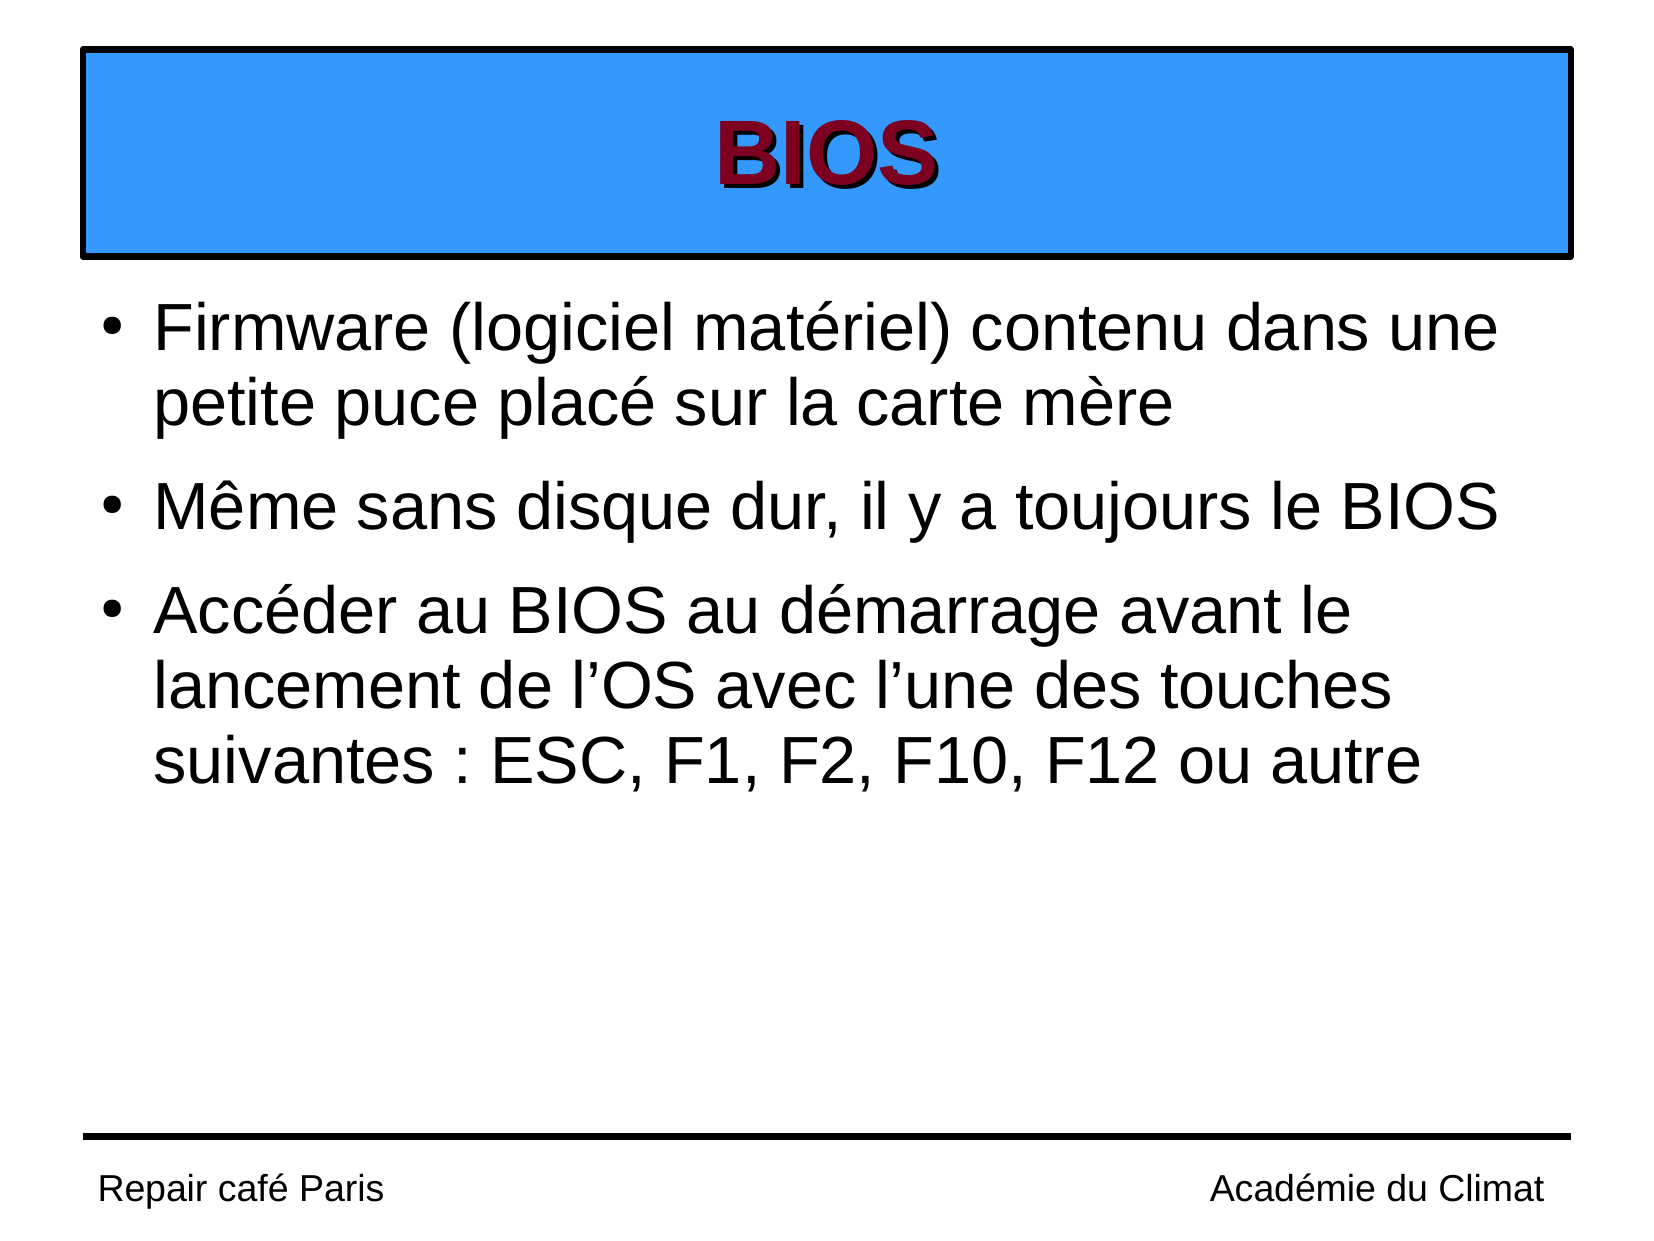

# BIOS
Firmware (logiciel matériel) contenu dans une petite puce placé sur la carte mère
Même sans disque dur, il y a toujours le BIOS
Accéder au BIOS au démarrage avant le lancement de l’OS avec l’une des touches suivantes : ESC, F1, F2, F10, F12 ou autre
Repair café Paris	Académie du Climat